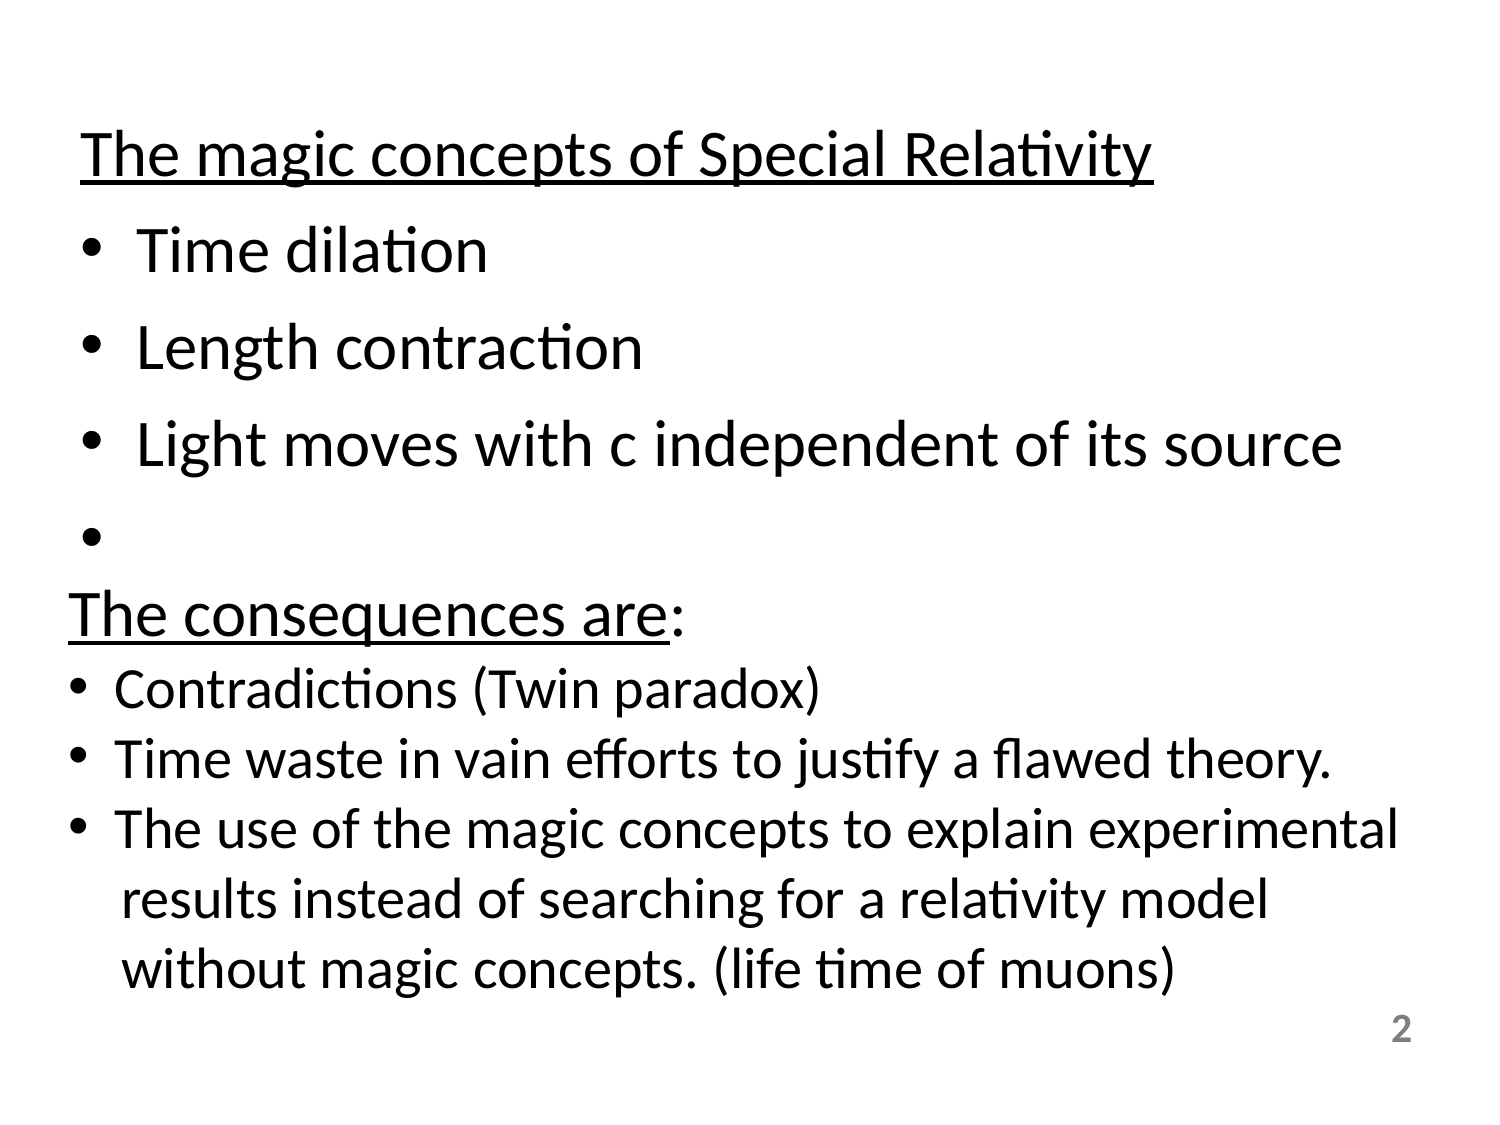

# The magic concepts of Special Relativity
Time dilation
Length contraction
Light moves with c independent of its source
The consequences are:
Contradictions (Twin paradox)
Time waste in vain efforts to justify a flawed theory.
The use of the magic concepts to explain experimental
 results instead of searching for a relativity model
 without magic concepts. (life time of muons)
2